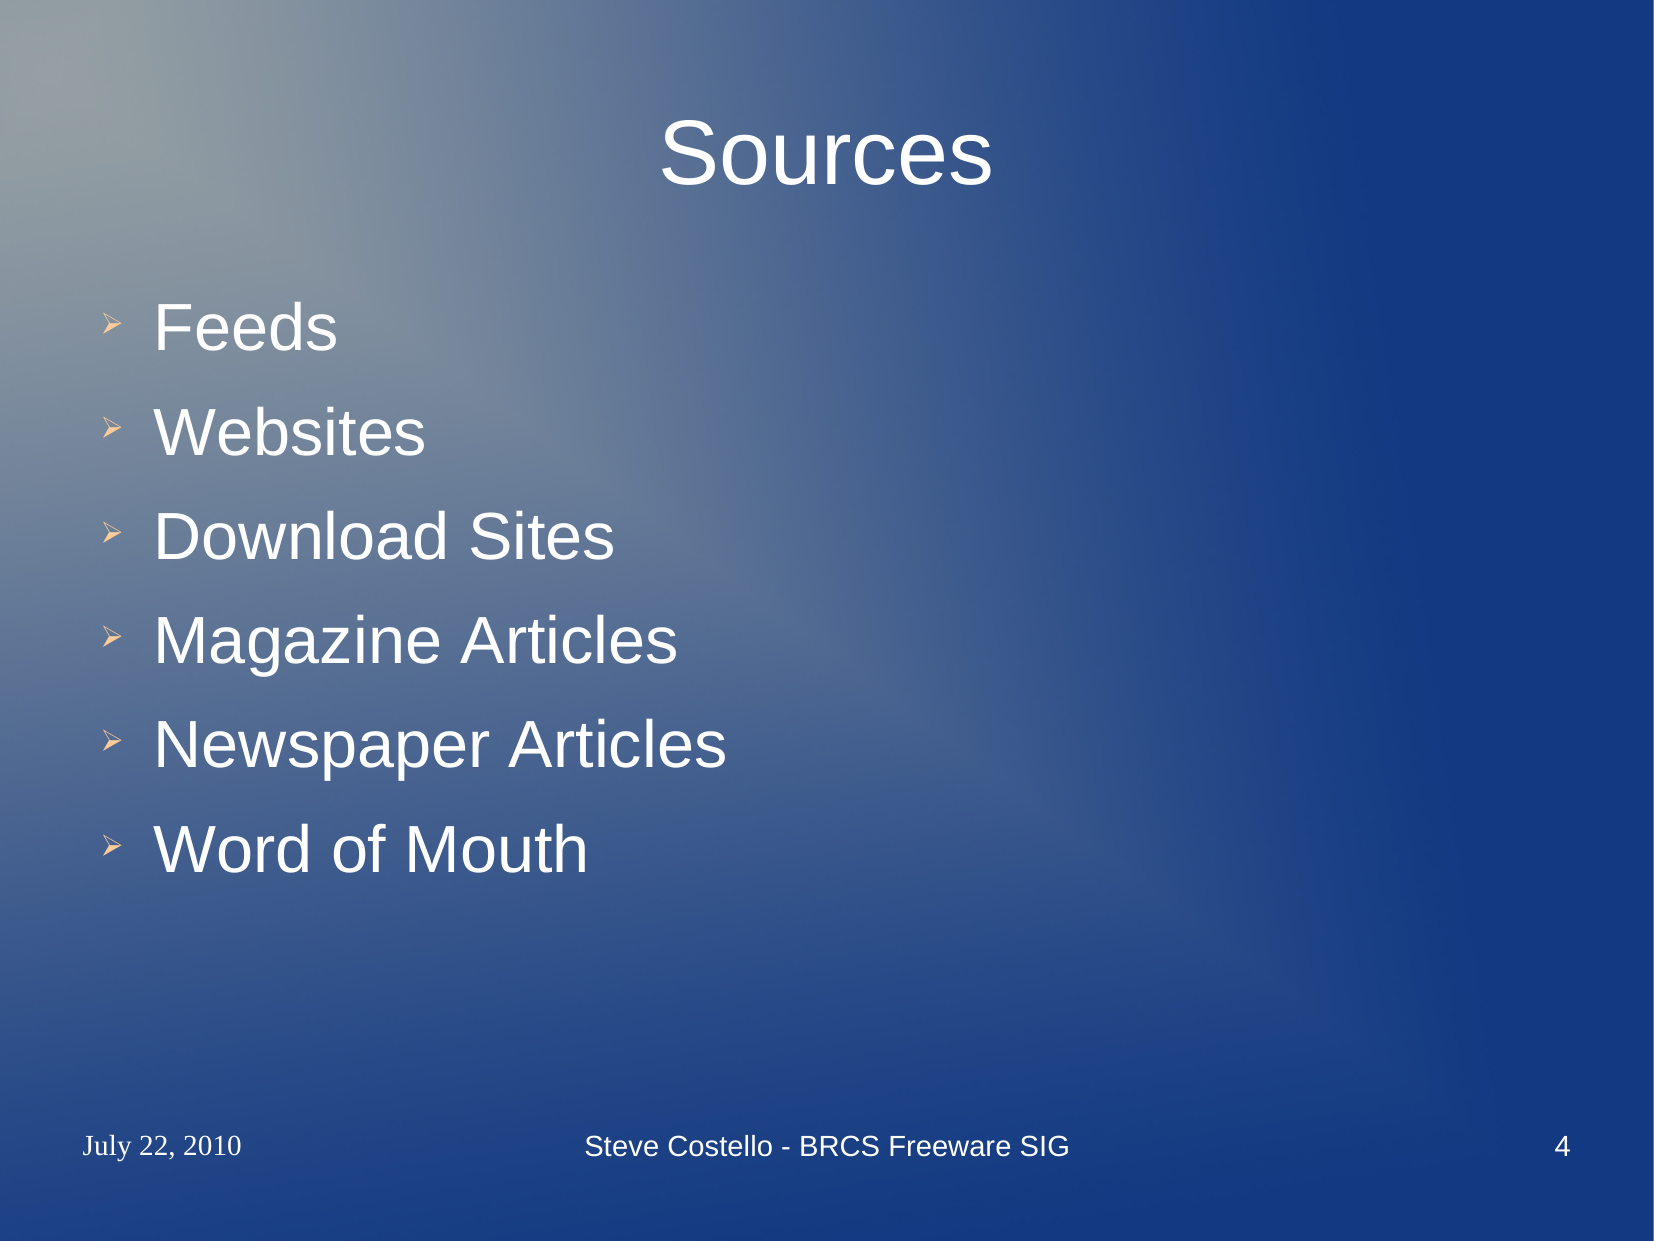

# Sources
Feeds
Websites
Download Sites
Magazine Articles
Newspaper Articles
Word of Mouth
July 22, 2010
Steve Costello - BRCS Freeware SIG
4